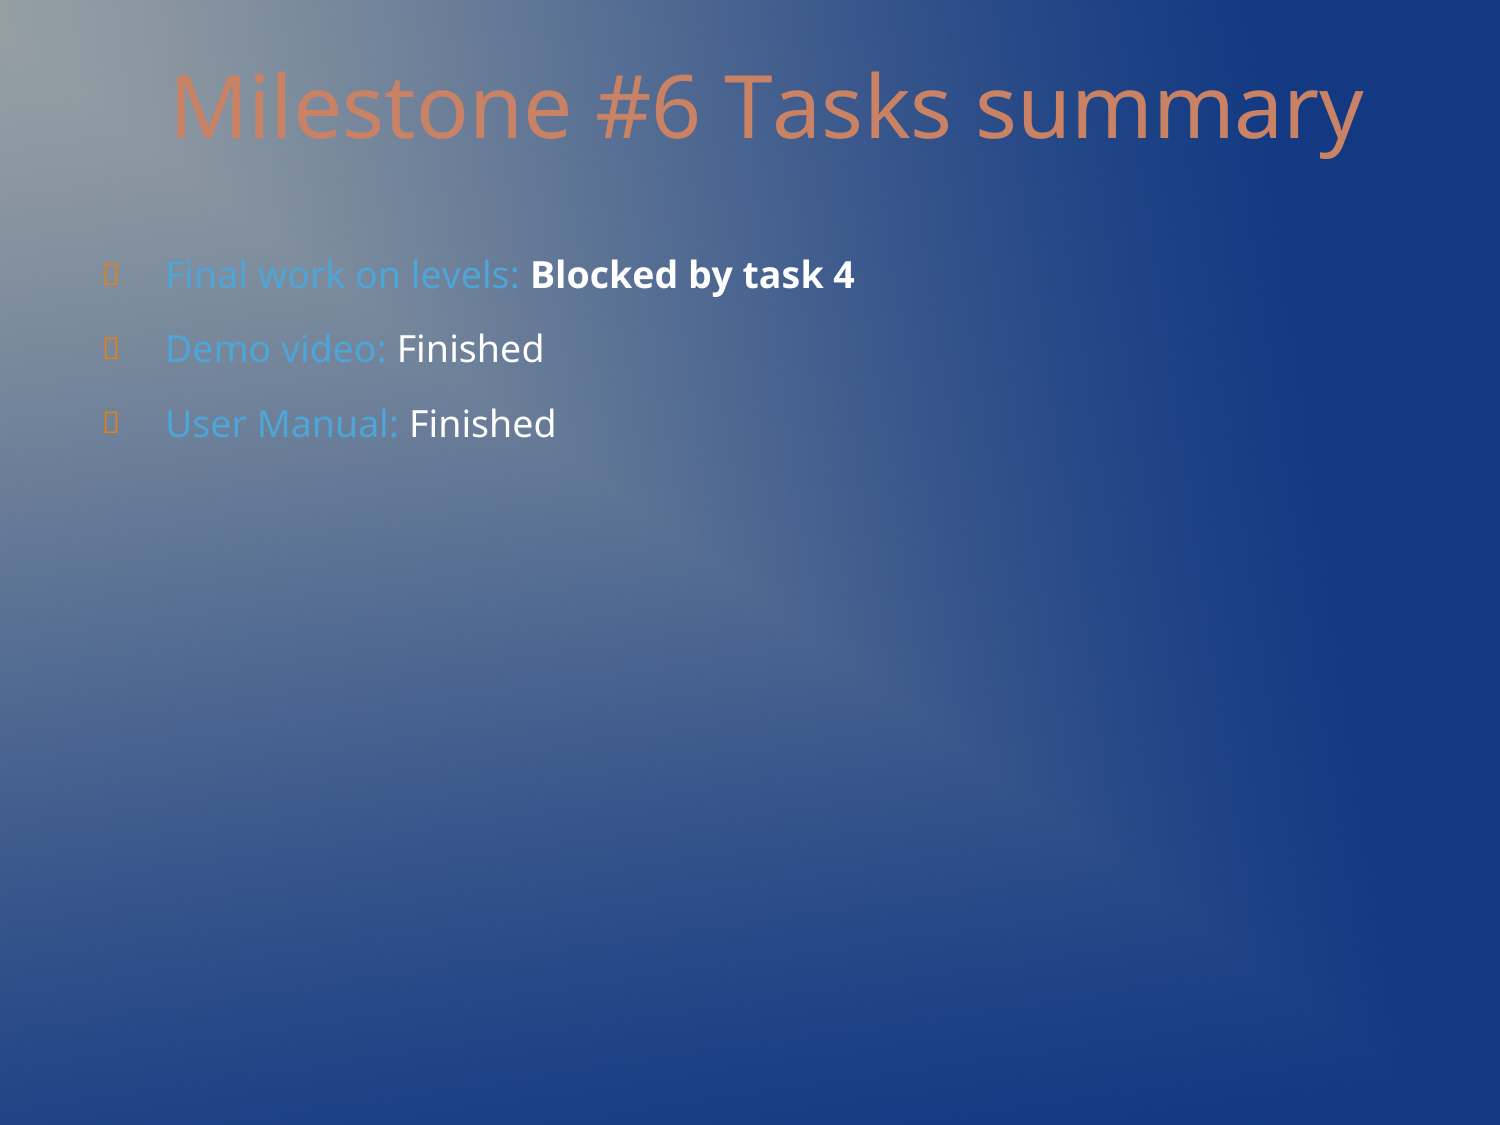

# Milestone #6 Tasks summary
Final work on levels: Blocked by task 4
Demo video: Finished
User Manual: Finished